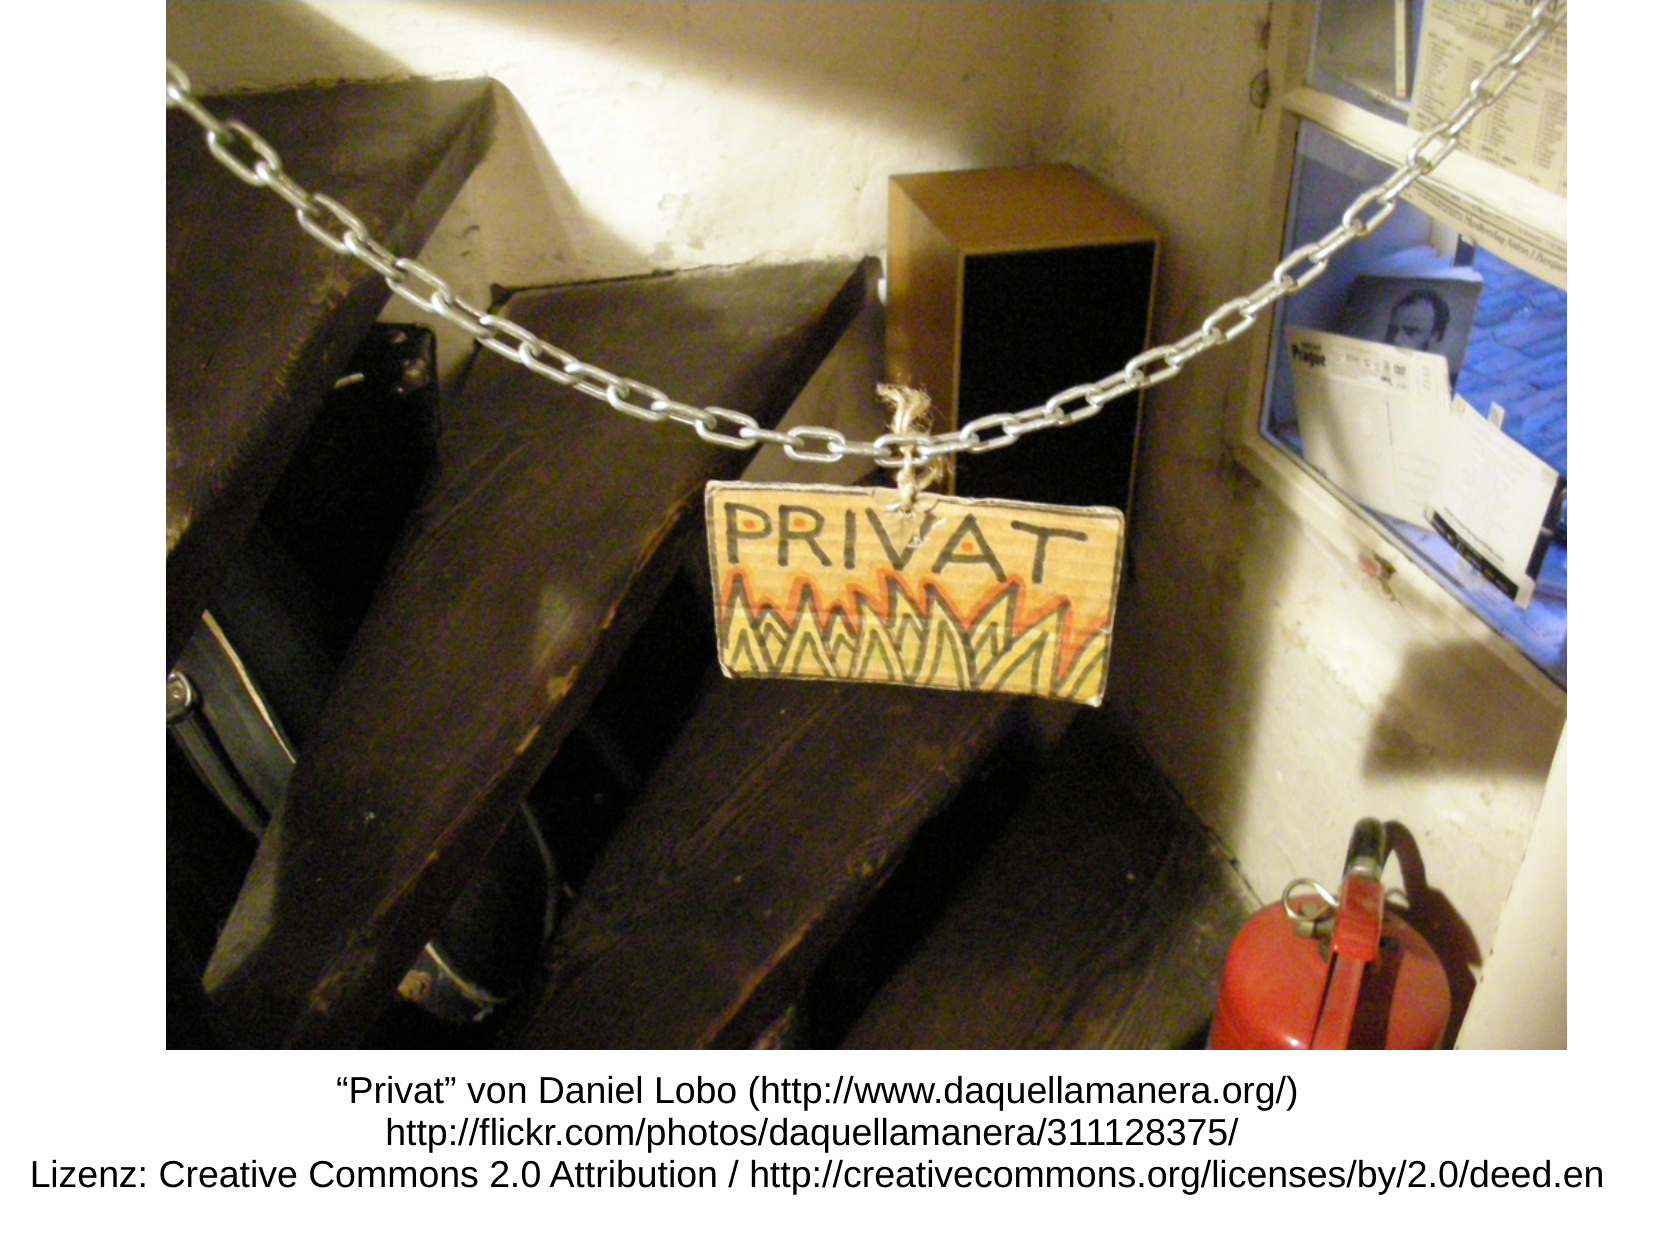

“Privat” von Daniel Lobo (http://www.daquellamanera.org/)
http://flickr.com/photos/daquellamanera/311128375/
Lizenz: Creative Commons 2.0 Attribution / http://creativecommons.org/licenses/by/2.0/deed.en